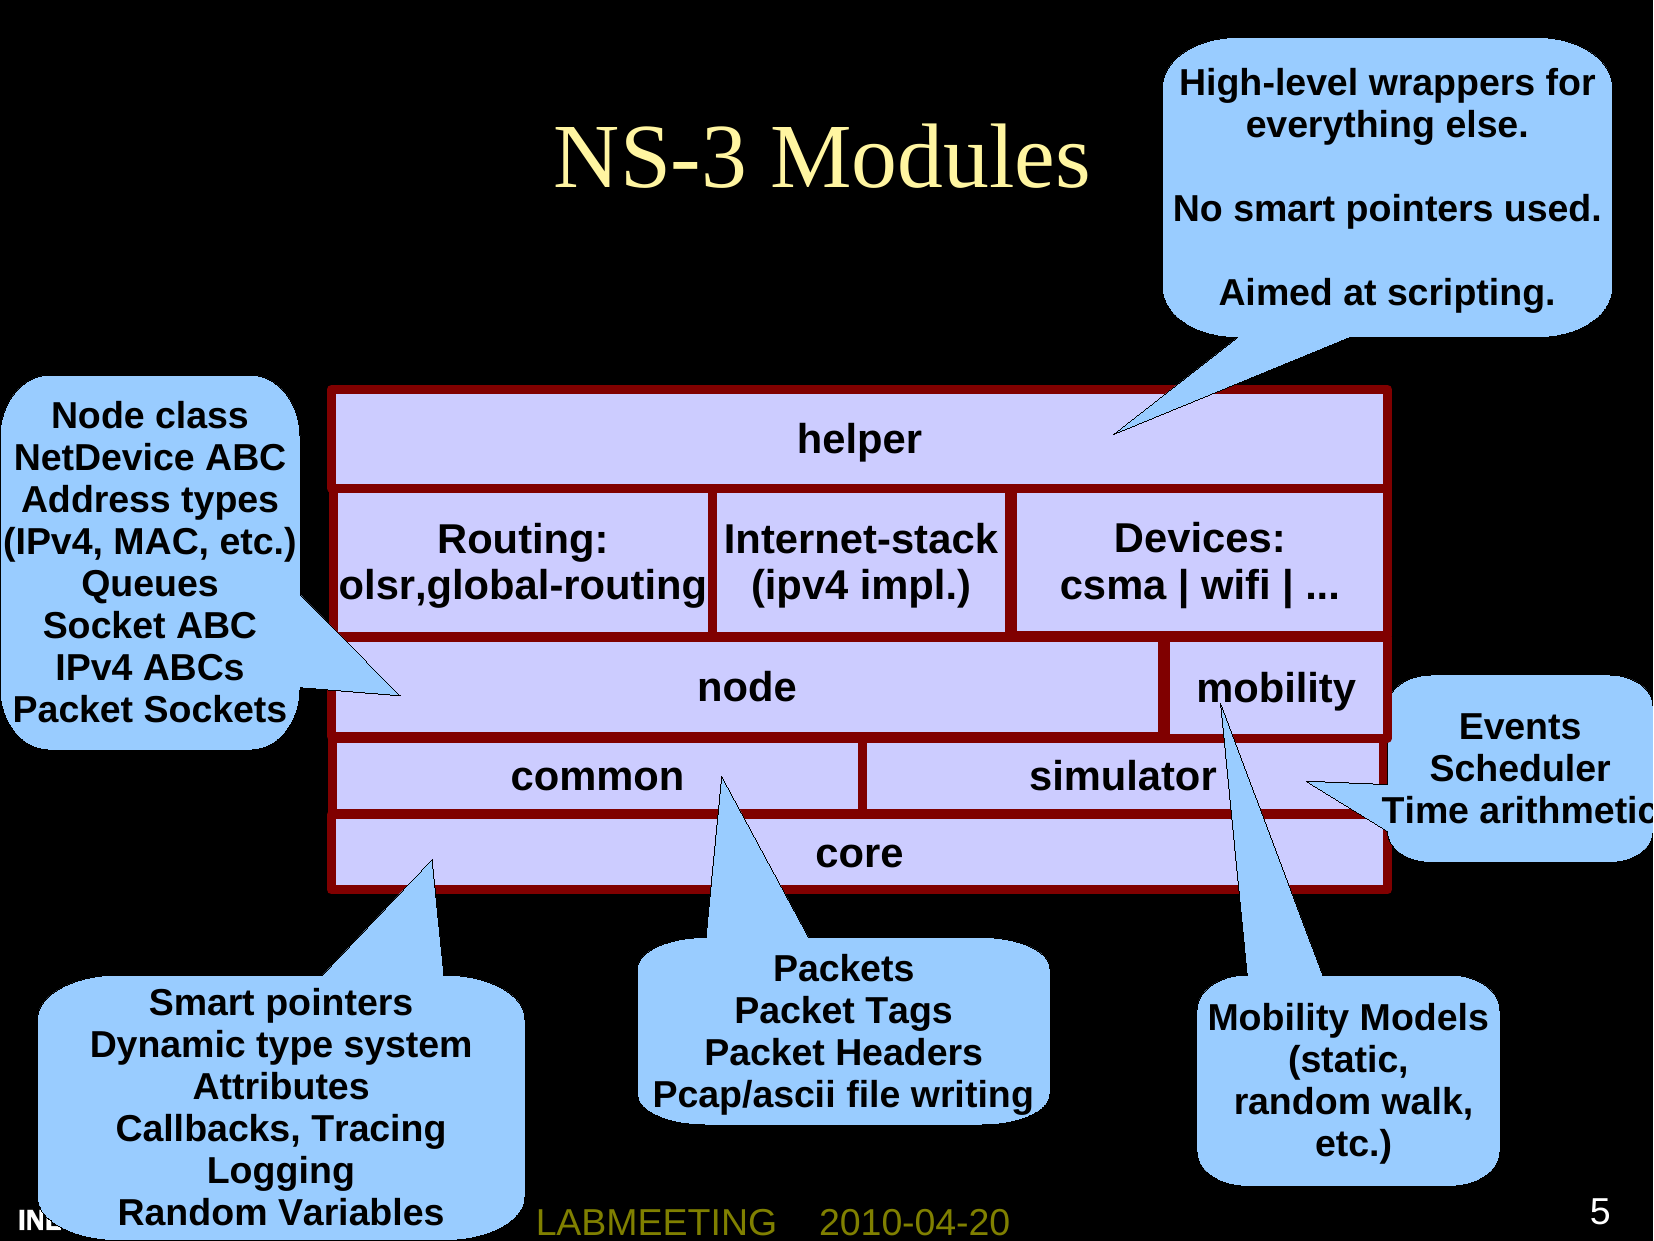

High-level wrappers for
everything else.
No smart pointers used.
Aimed at scripting.
# NS-3 Modules
Node class
NetDevice ABC
Address types
(IPv4, MAC, etc.)
Queues
Socket ABC
IPv4 ABCs
Packet Sockets
helper
Devices:
csma | wifi | ...
Internet-stack
(ipv4 impl.)
Routing:
olsr,global-routing
node
mobility
Events
Scheduler
Time arithmetic
common
simulator
core
Packets
Packet Tags
Packet Headers
Pcap/ascii file writing
Smart pointers
Dynamic type system
Attributes
Callbacks, Tracing
Logging
Random Variables
Mobility Models
(static,
 random walk,
 etc.)